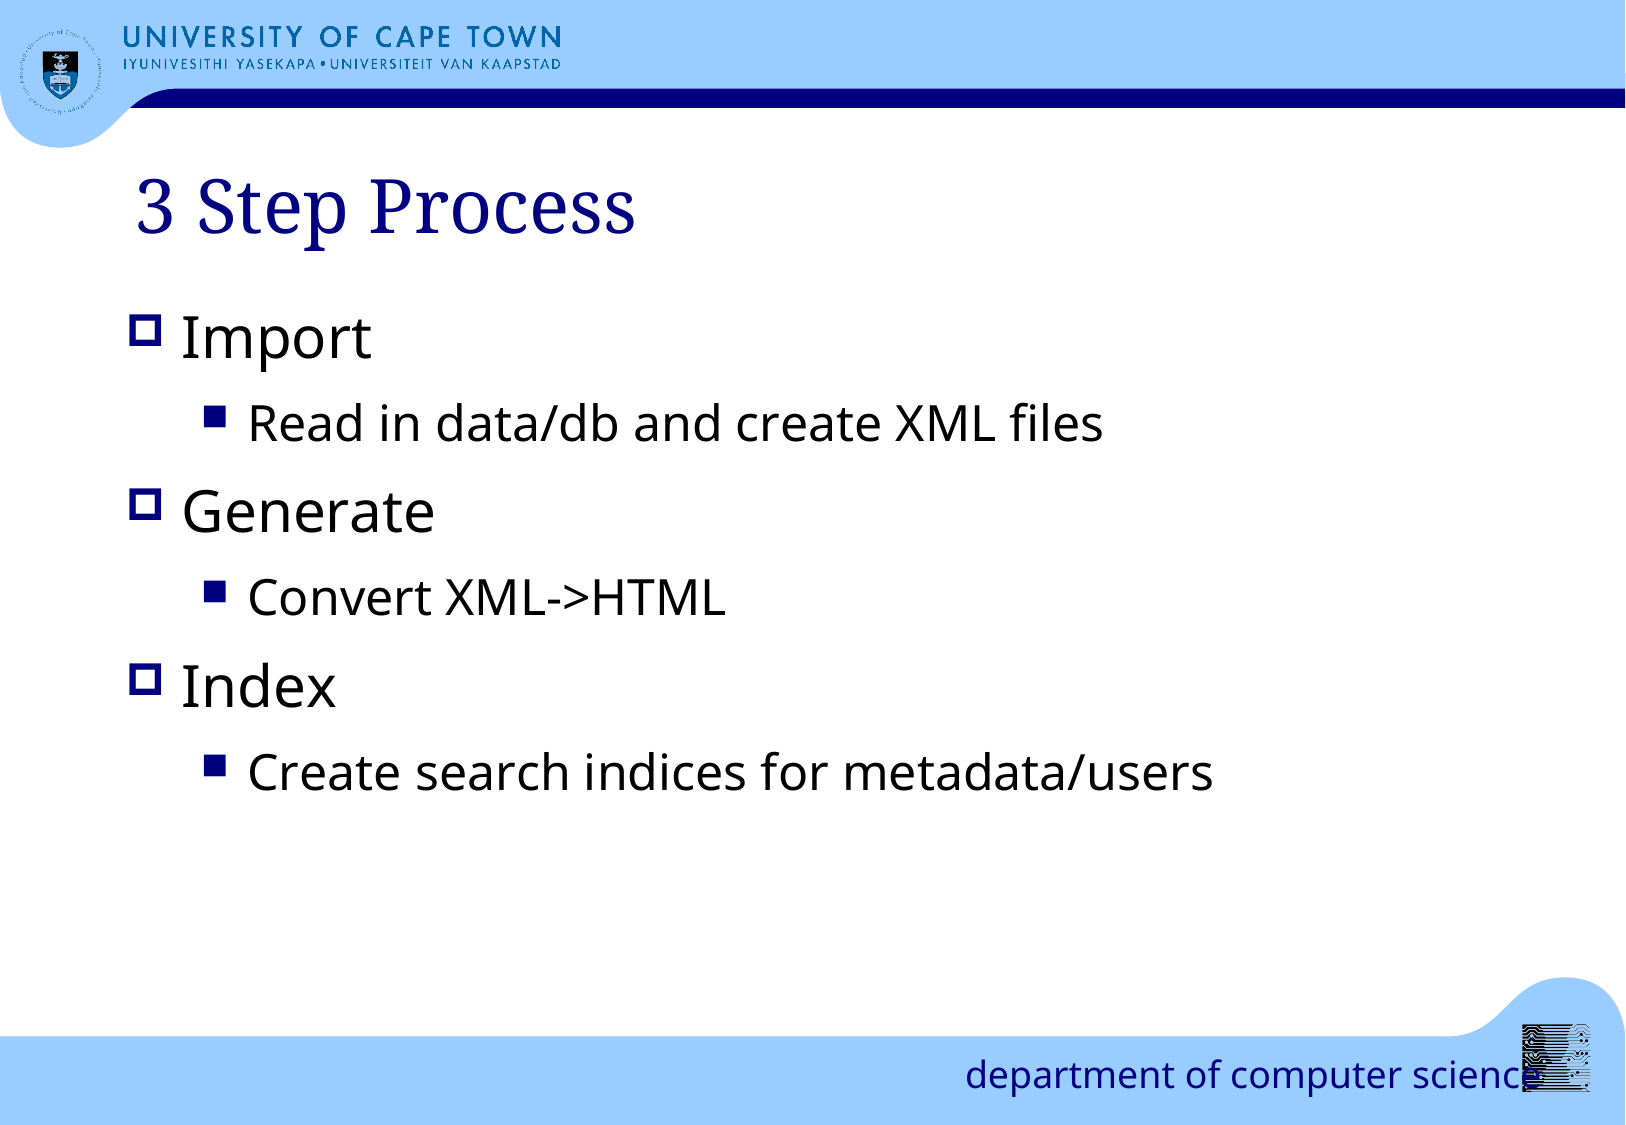

# 3 Step Process
Import
Read in data/db and create XML files
Generate
Convert XML->HTML
Index
Create search indices for metadata/users